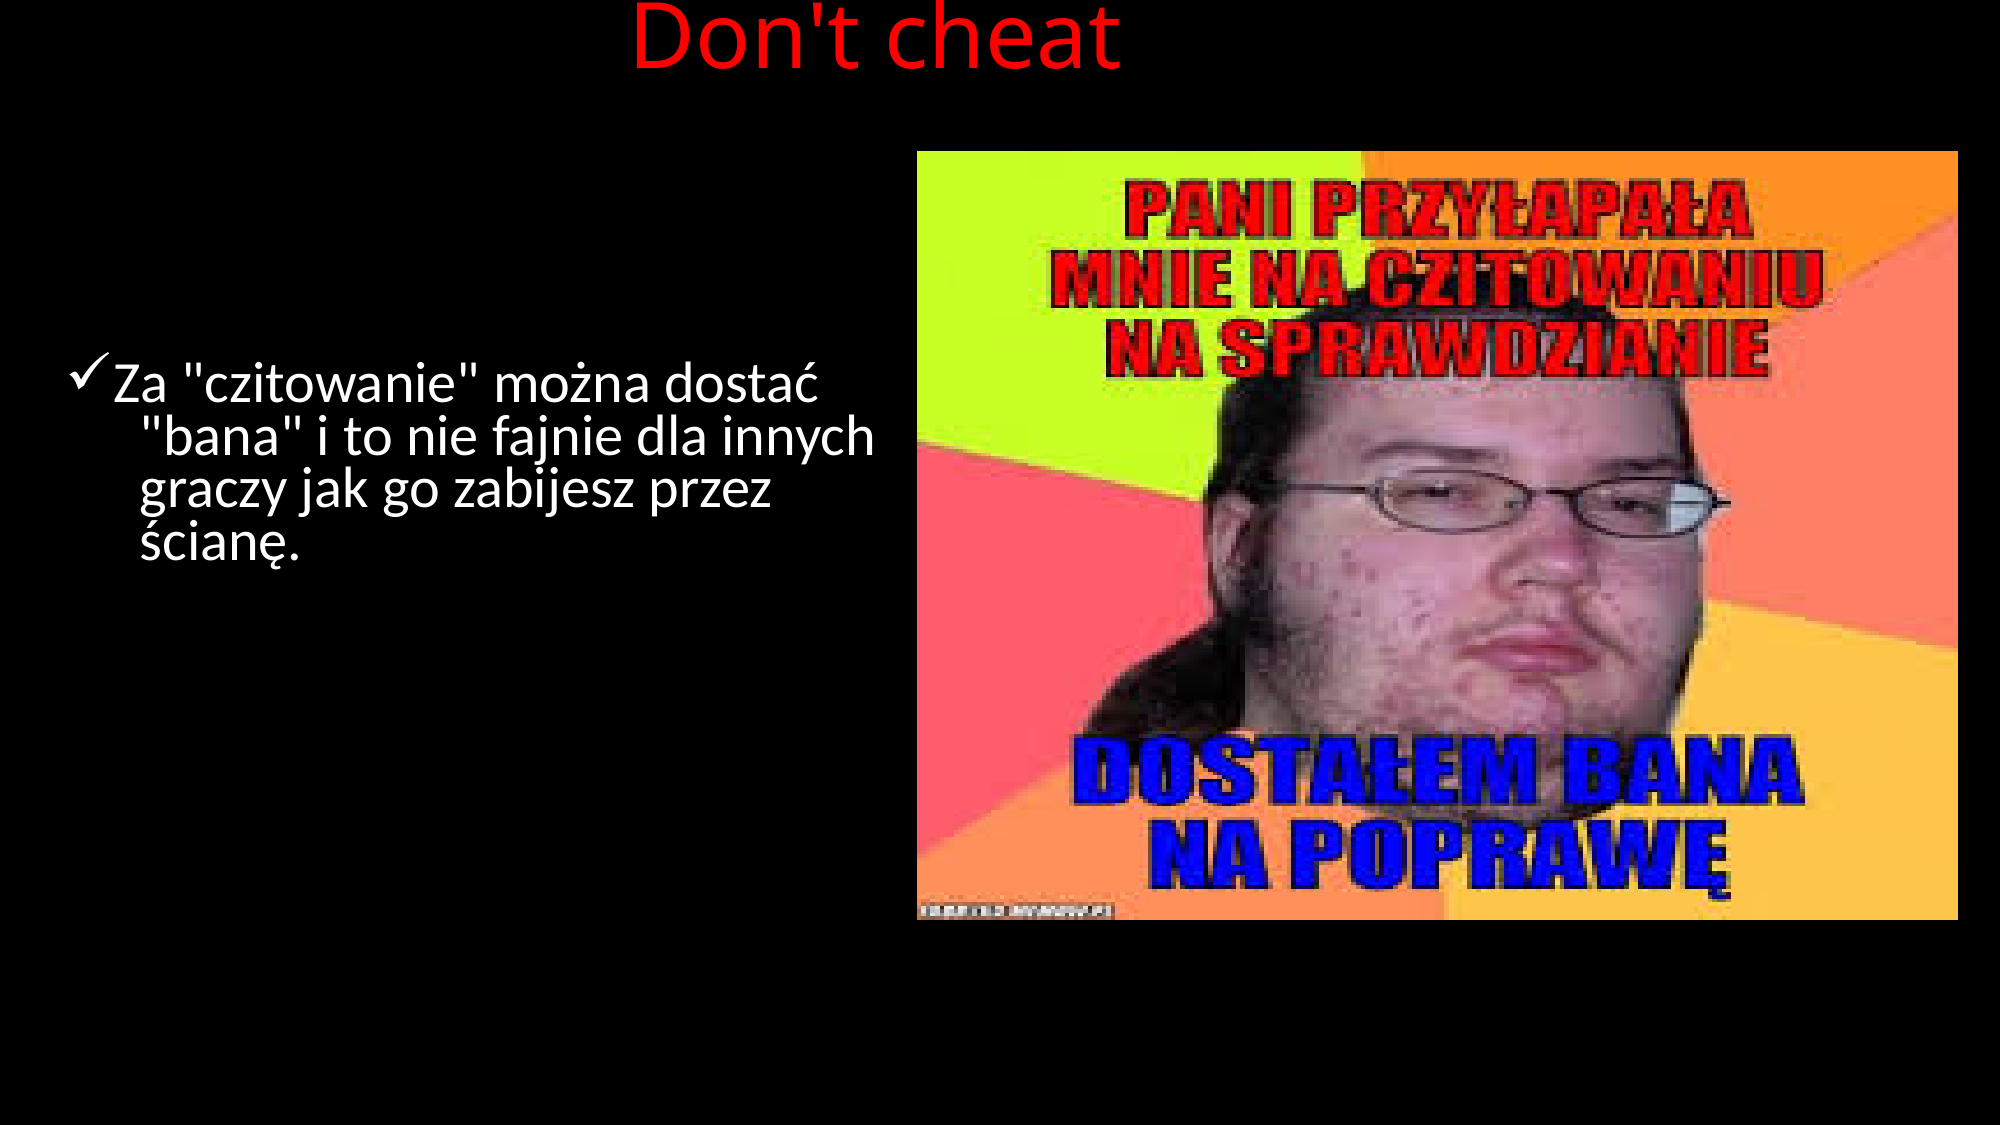

Don't cheat
Za "czitowanie" można dostać "bana" i to nie fajnie dla innych graczy jak go zabijesz przez ścianę.